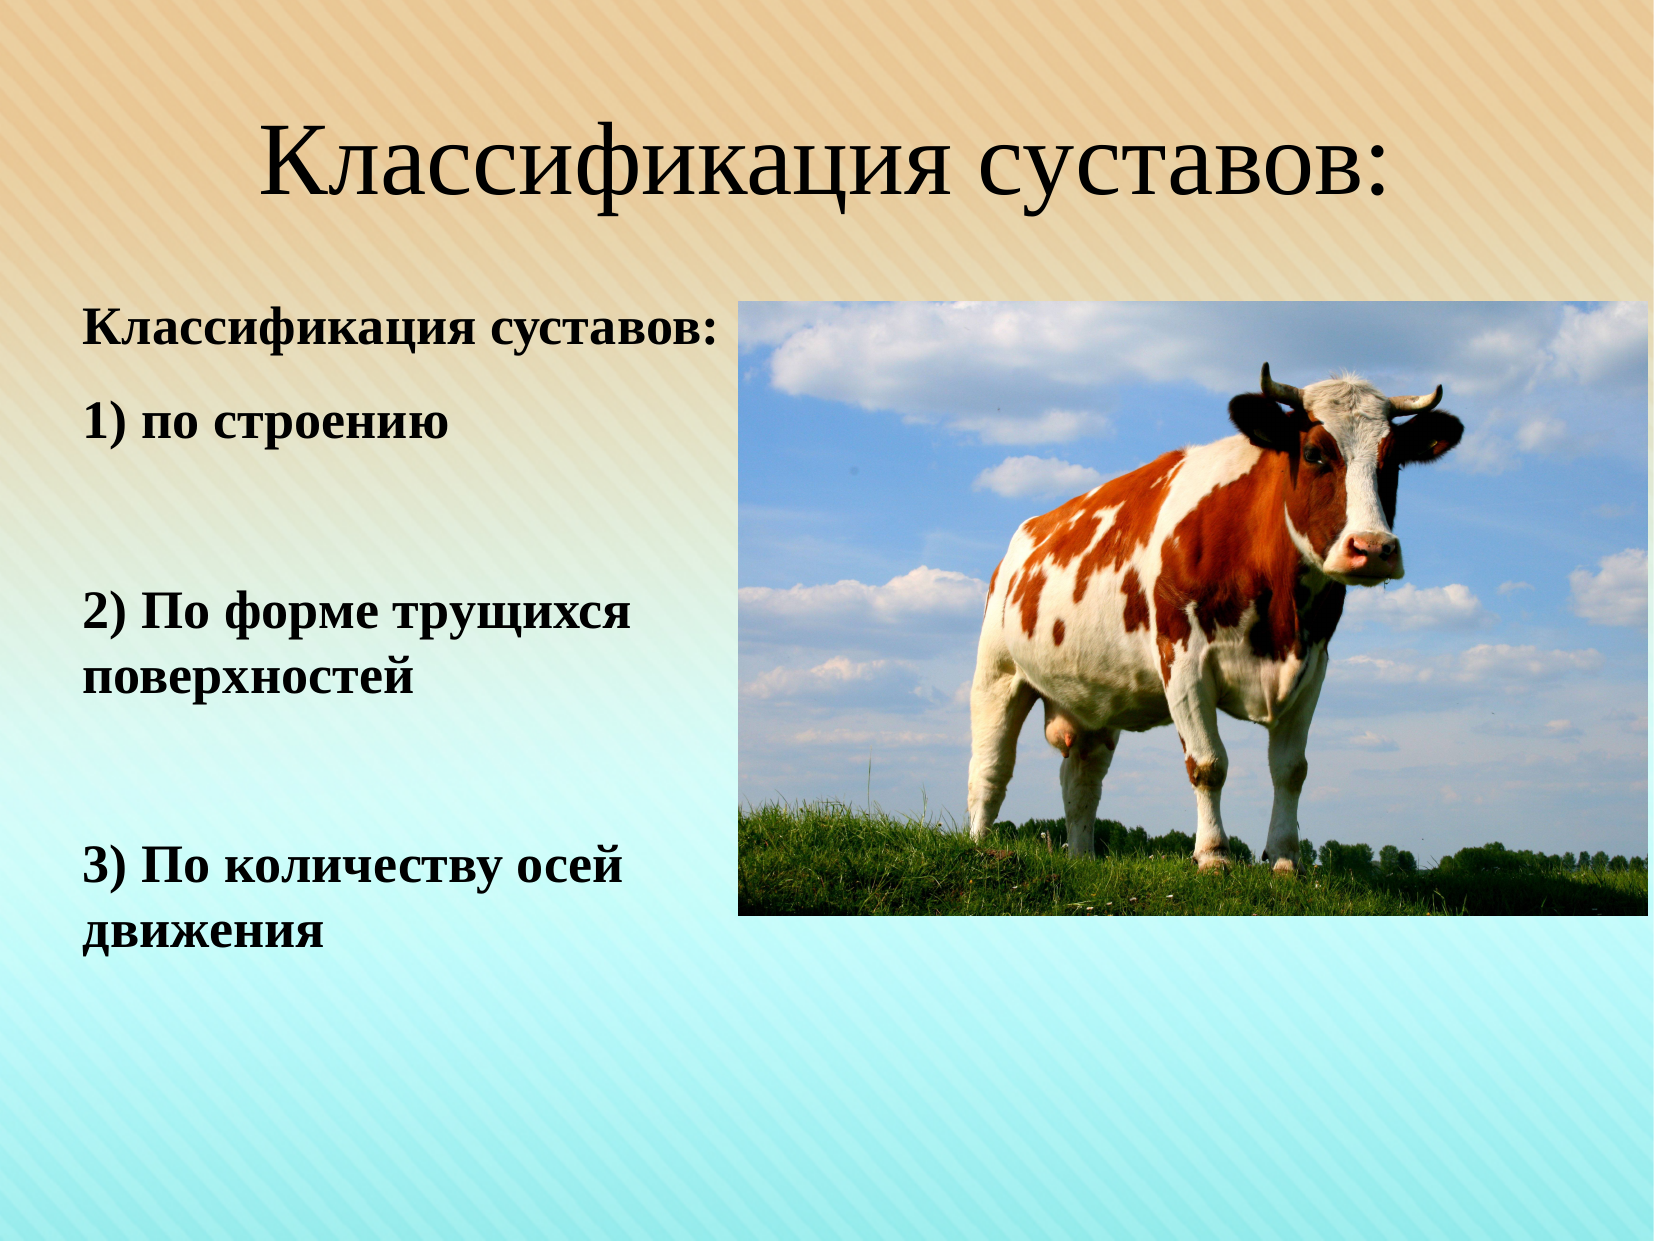

# Классификация суставов:
Классификация суставов:
1) по строению
2) По форме трущихся поверхностей
3) По количеству осей движения